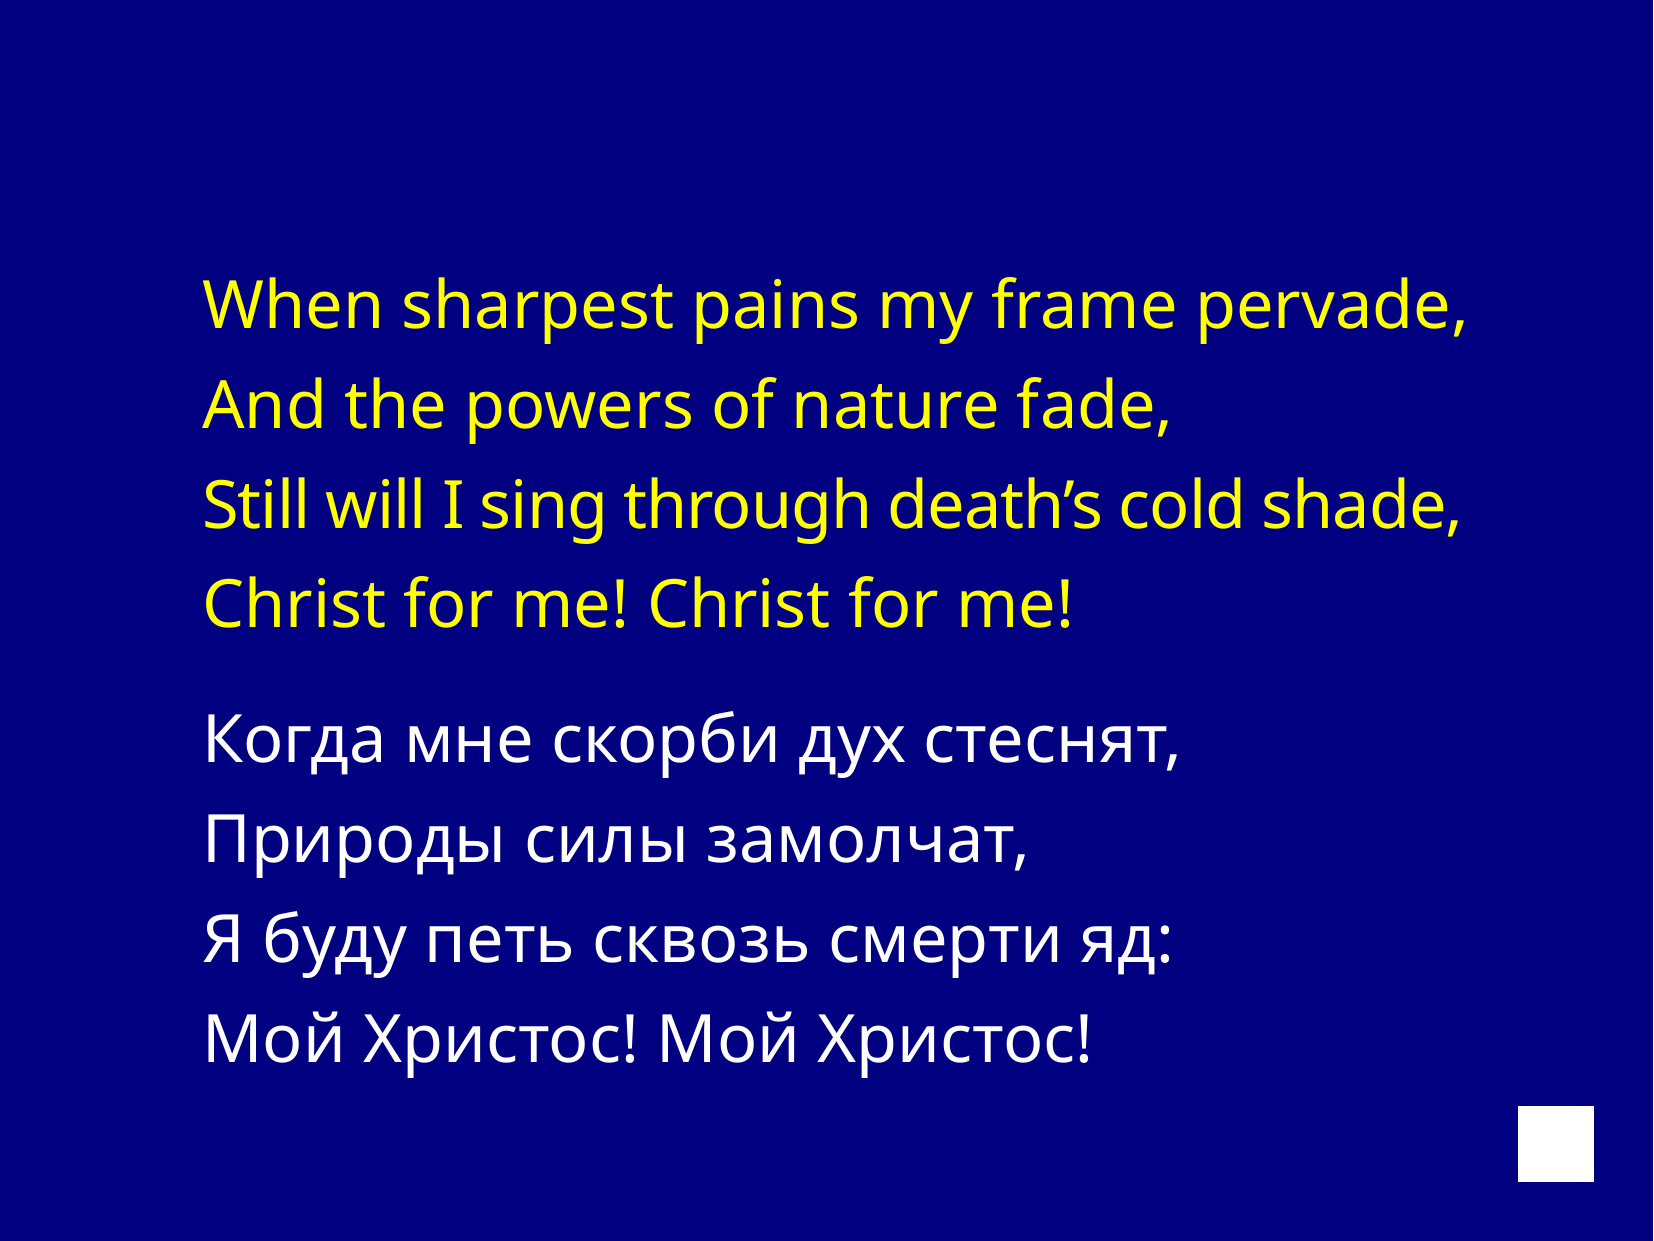

When sharpest pains my frame pervade,
	And the powers of nature fade,
	Still will I sing through death’s cold shade,
	Christ for me! Christ for me!
	Когда мне скорби дух стеснят,
	Природы силы замолчат,
	Я буду петь сквозь смерти яд:
	Мой Христос! Мой Христос!